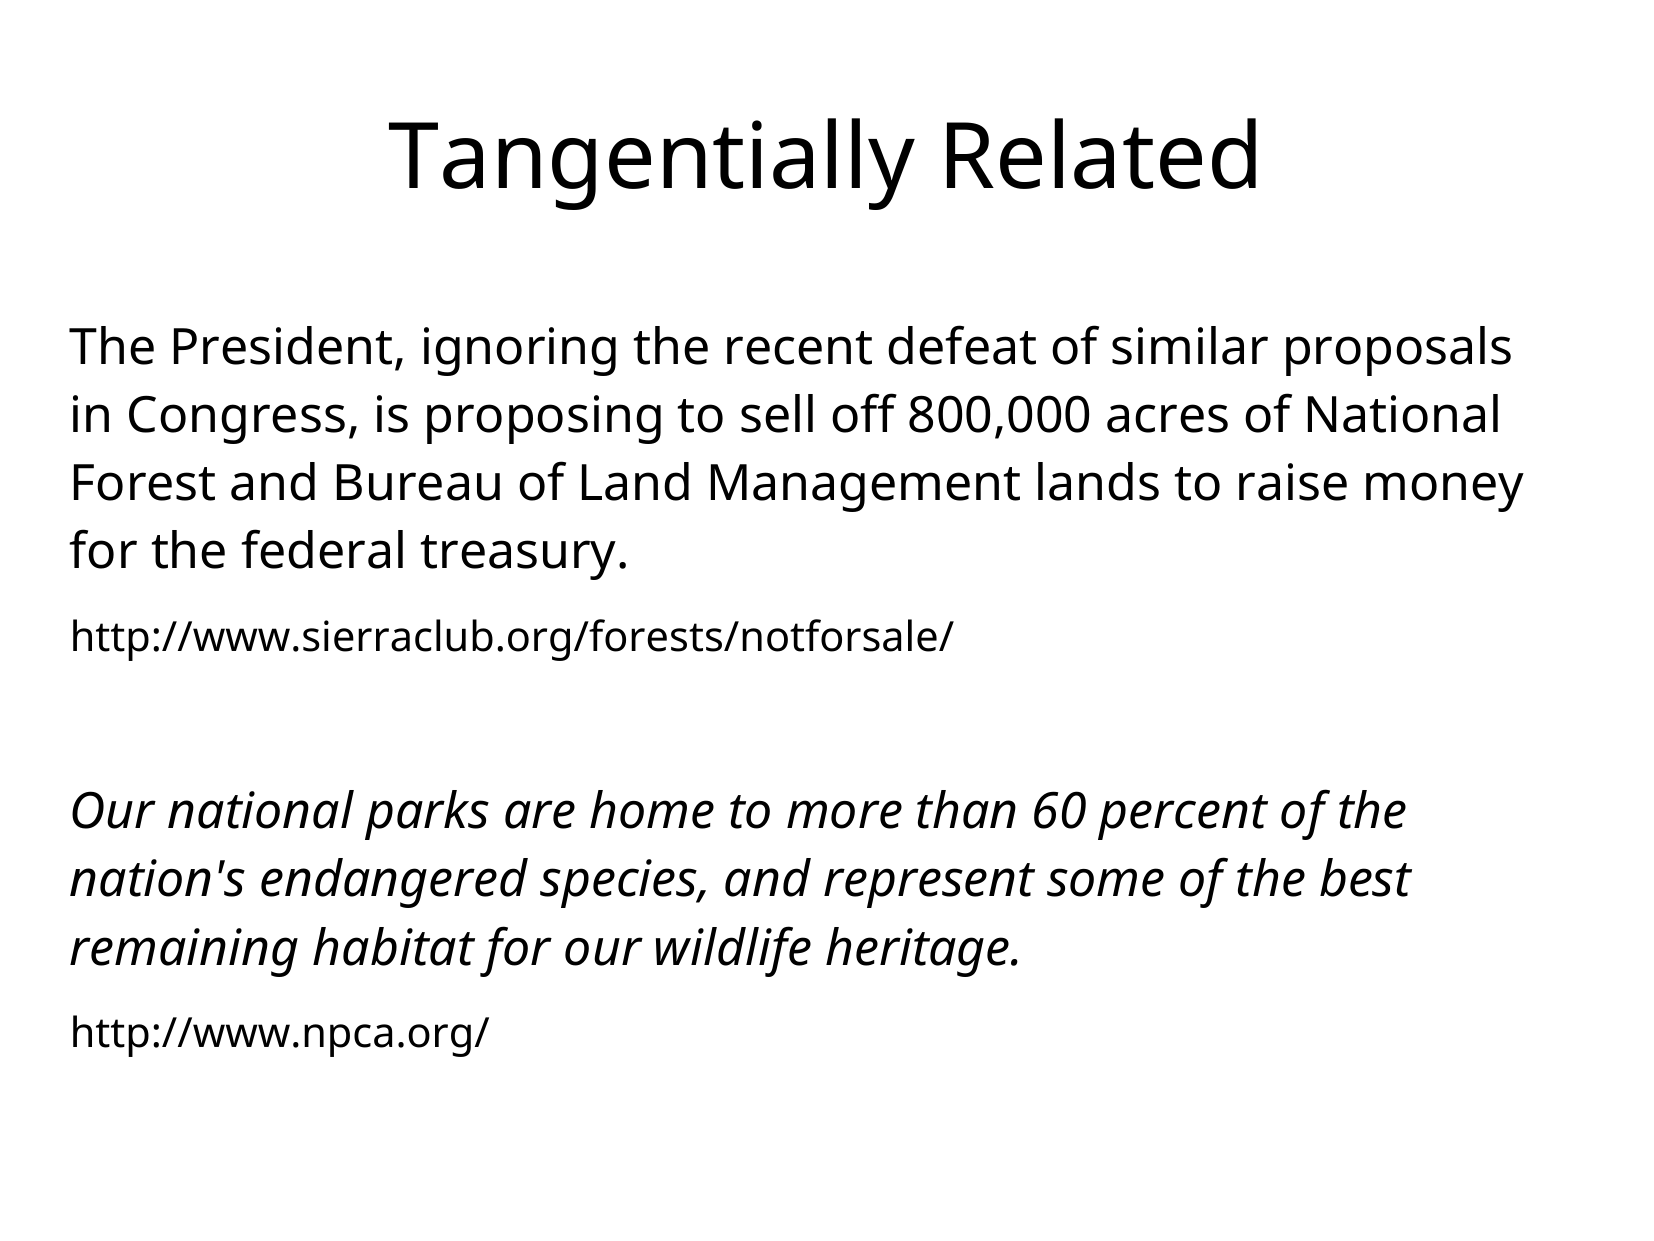

# Tangentially Related
The President, ignoring the recent defeat of similar proposals in Congress, is proposing to sell off 800,000 acres of National Forest and Bureau of Land Management lands to raise money for the federal treasury.
http://www.sierraclub.org/forests/notforsale/
Our national parks are home to more than 60 percent of the nation's endangered species, and represent some of the best remaining habitat for our wildlife heritage.
http://www.npca.org/